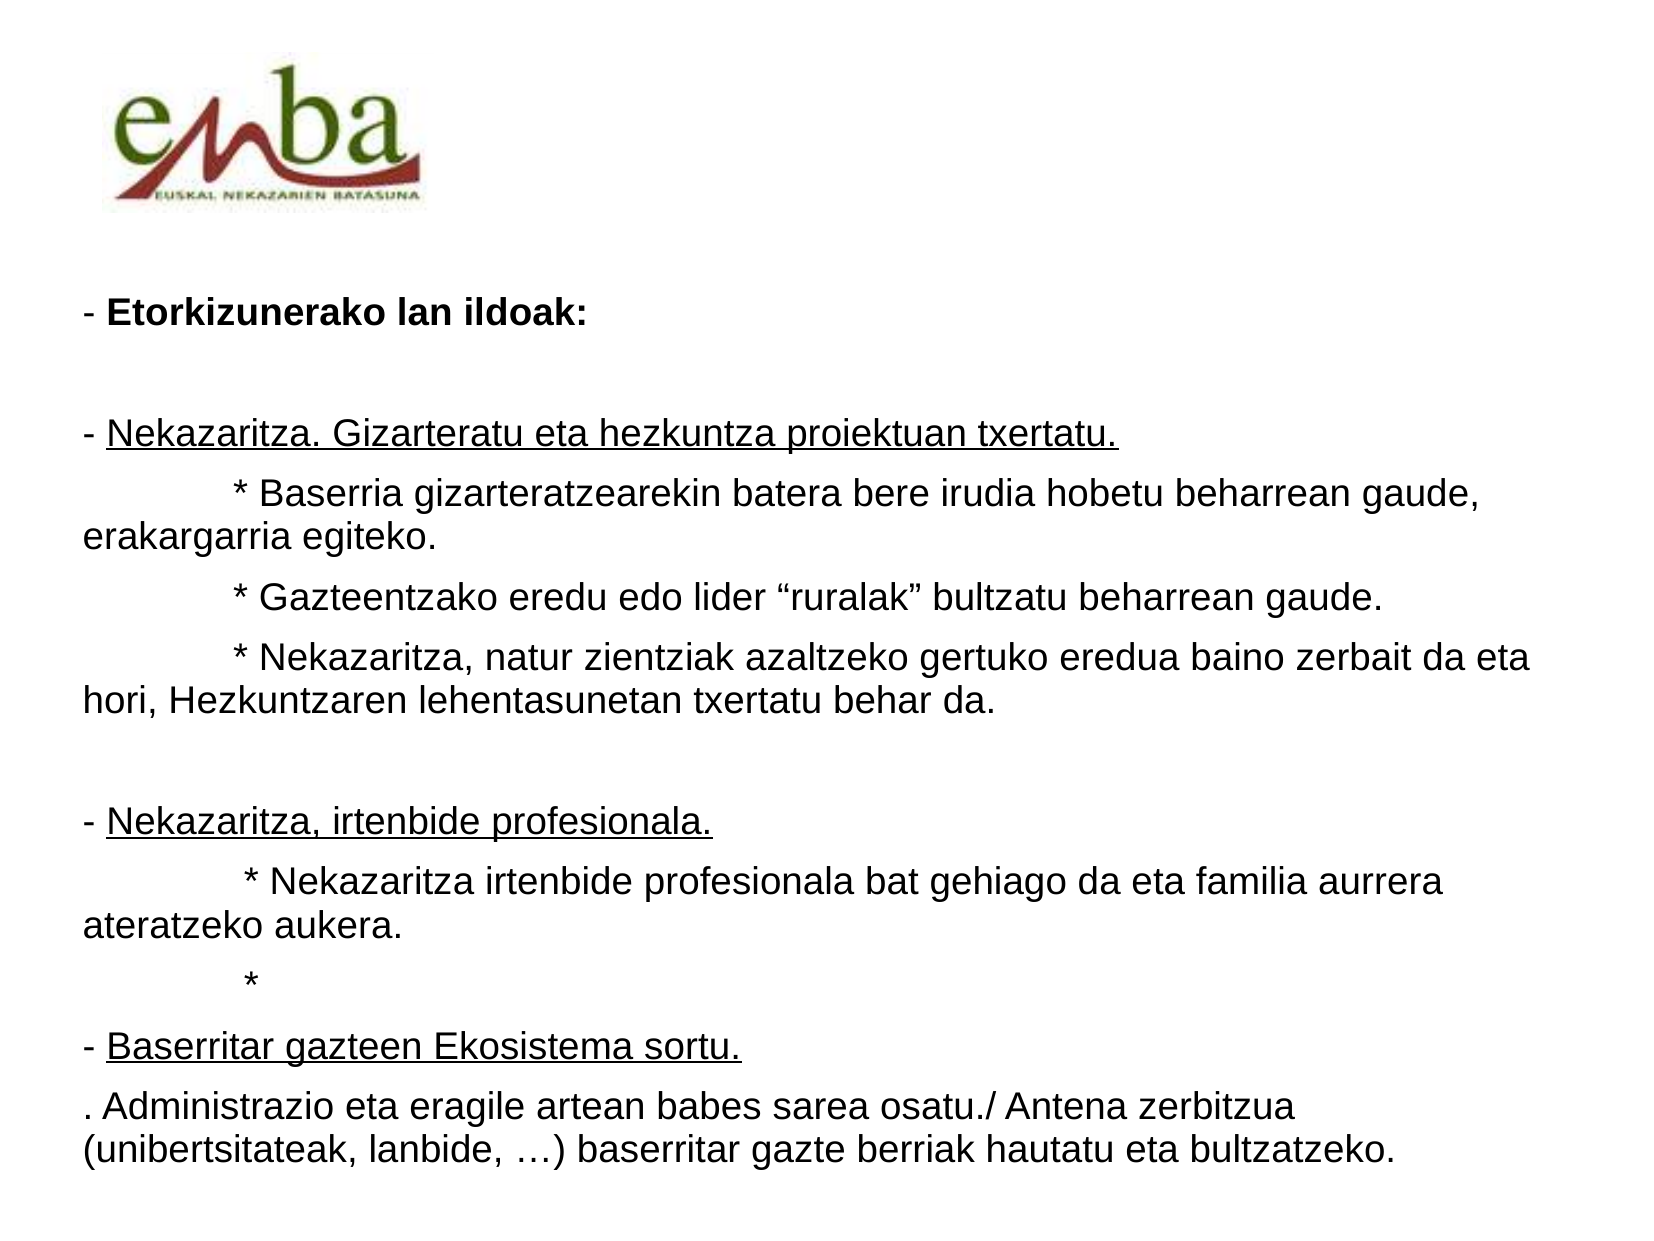

#
- Etorkizunerako lan ildoak:
- Nekazaritza. Gizarteratu eta hezkuntza proiektuan txertatu.
 * Baserria gizarteratzearekin batera bere irudia hobetu beharrean gaude, erakargarria egiteko.
 * Gazteentzako eredu edo lider “ruralak” bultzatu beharrean gaude.
 * Nekazaritza, natur zientziak azaltzeko gertuko eredua baino zerbait da eta hori, Hezkuntzaren lehentasunetan txertatu behar da.
- Nekazaritza, irtenbide profesionala.
 * Nekazaritza irtenbide profesionala bat gehiago da eta familia aurrera ateratzeko aukera.
 *
- Baserritar gazteen Ekosistema sortu.
. Administrazio eta eragile artean babes sarea osatu./ Antena zerbitzua (unibertsitateak, lanbide, …) baserritar gazte berriak hautatu eta bultzatzeko.